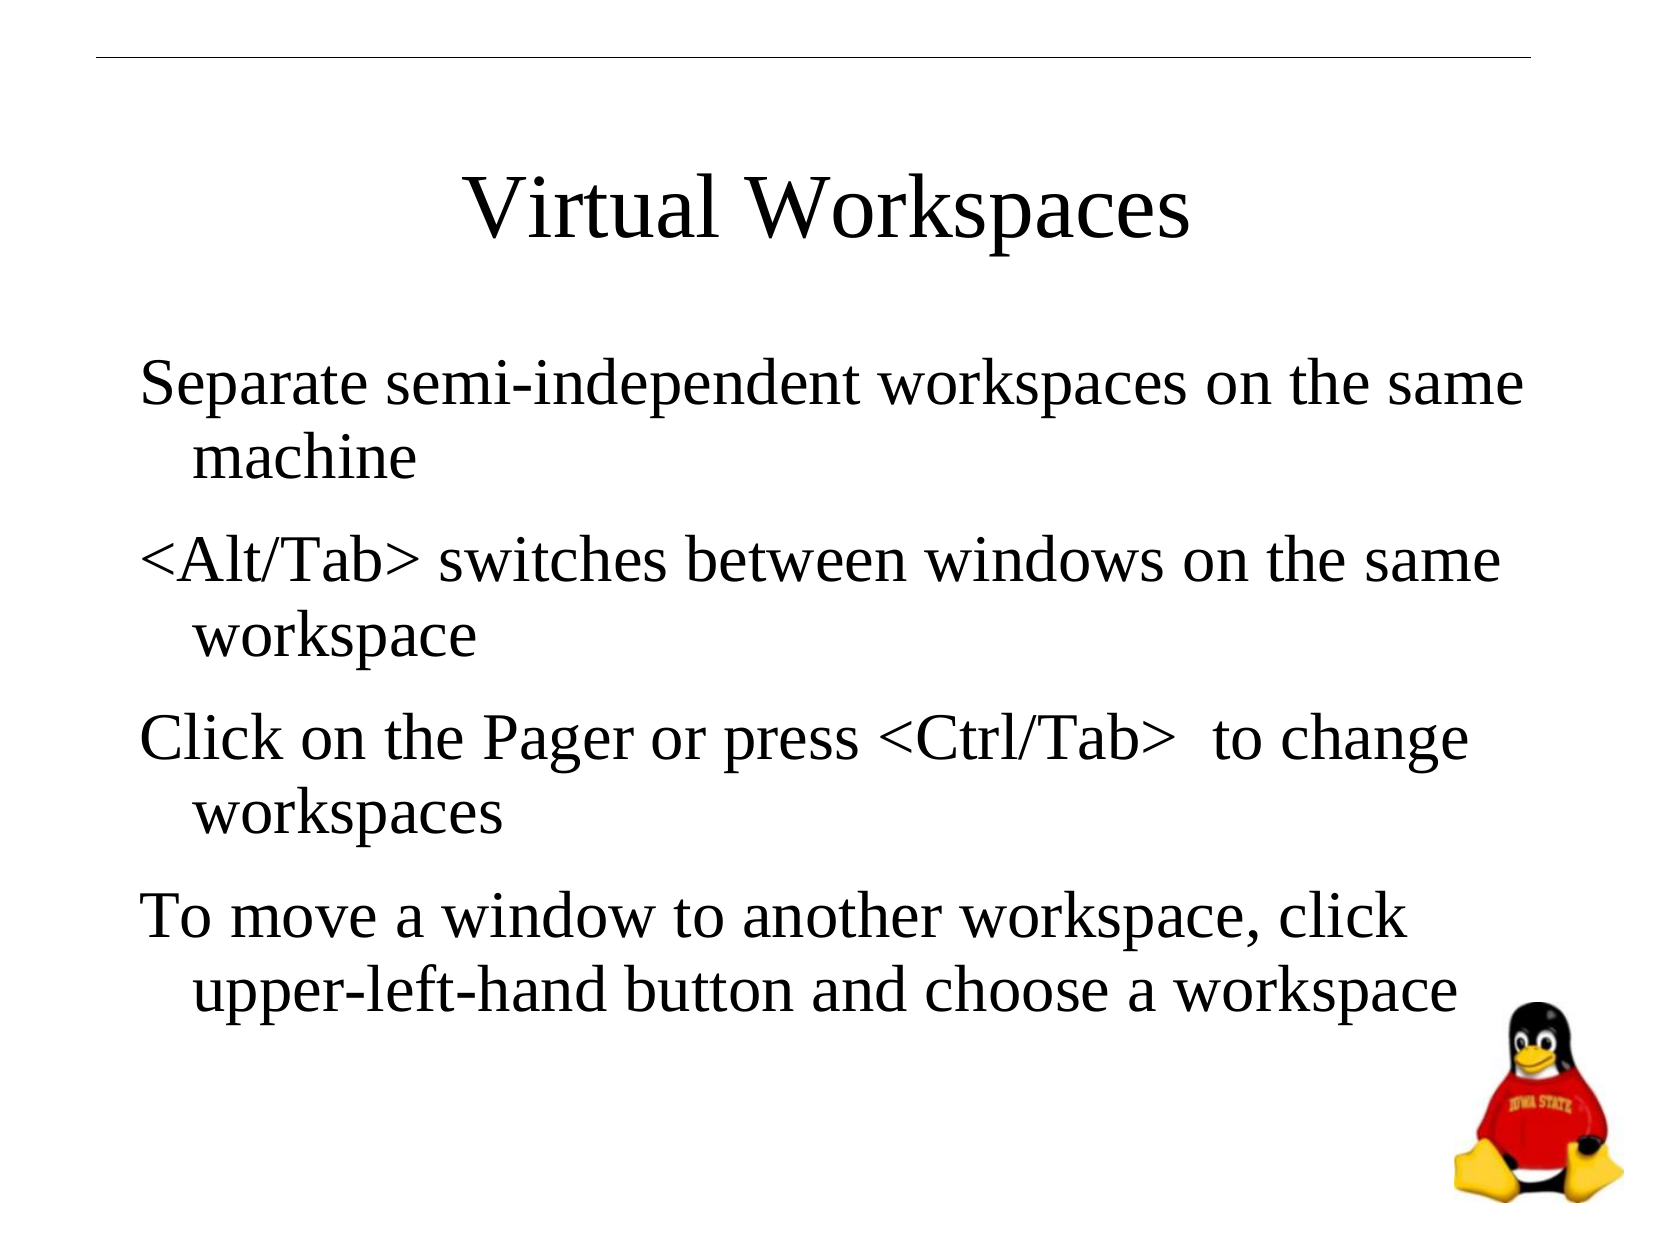

# Virtual Workspaces
Separate semi-independent workspaces on the same machine
<Alt/Tab> switches between windows on the same workspace
Click on the Pager or press <Ctrl/Tab> to change workspaces
To move a window to another workspace, click upper-left-hand button and choose a workspace